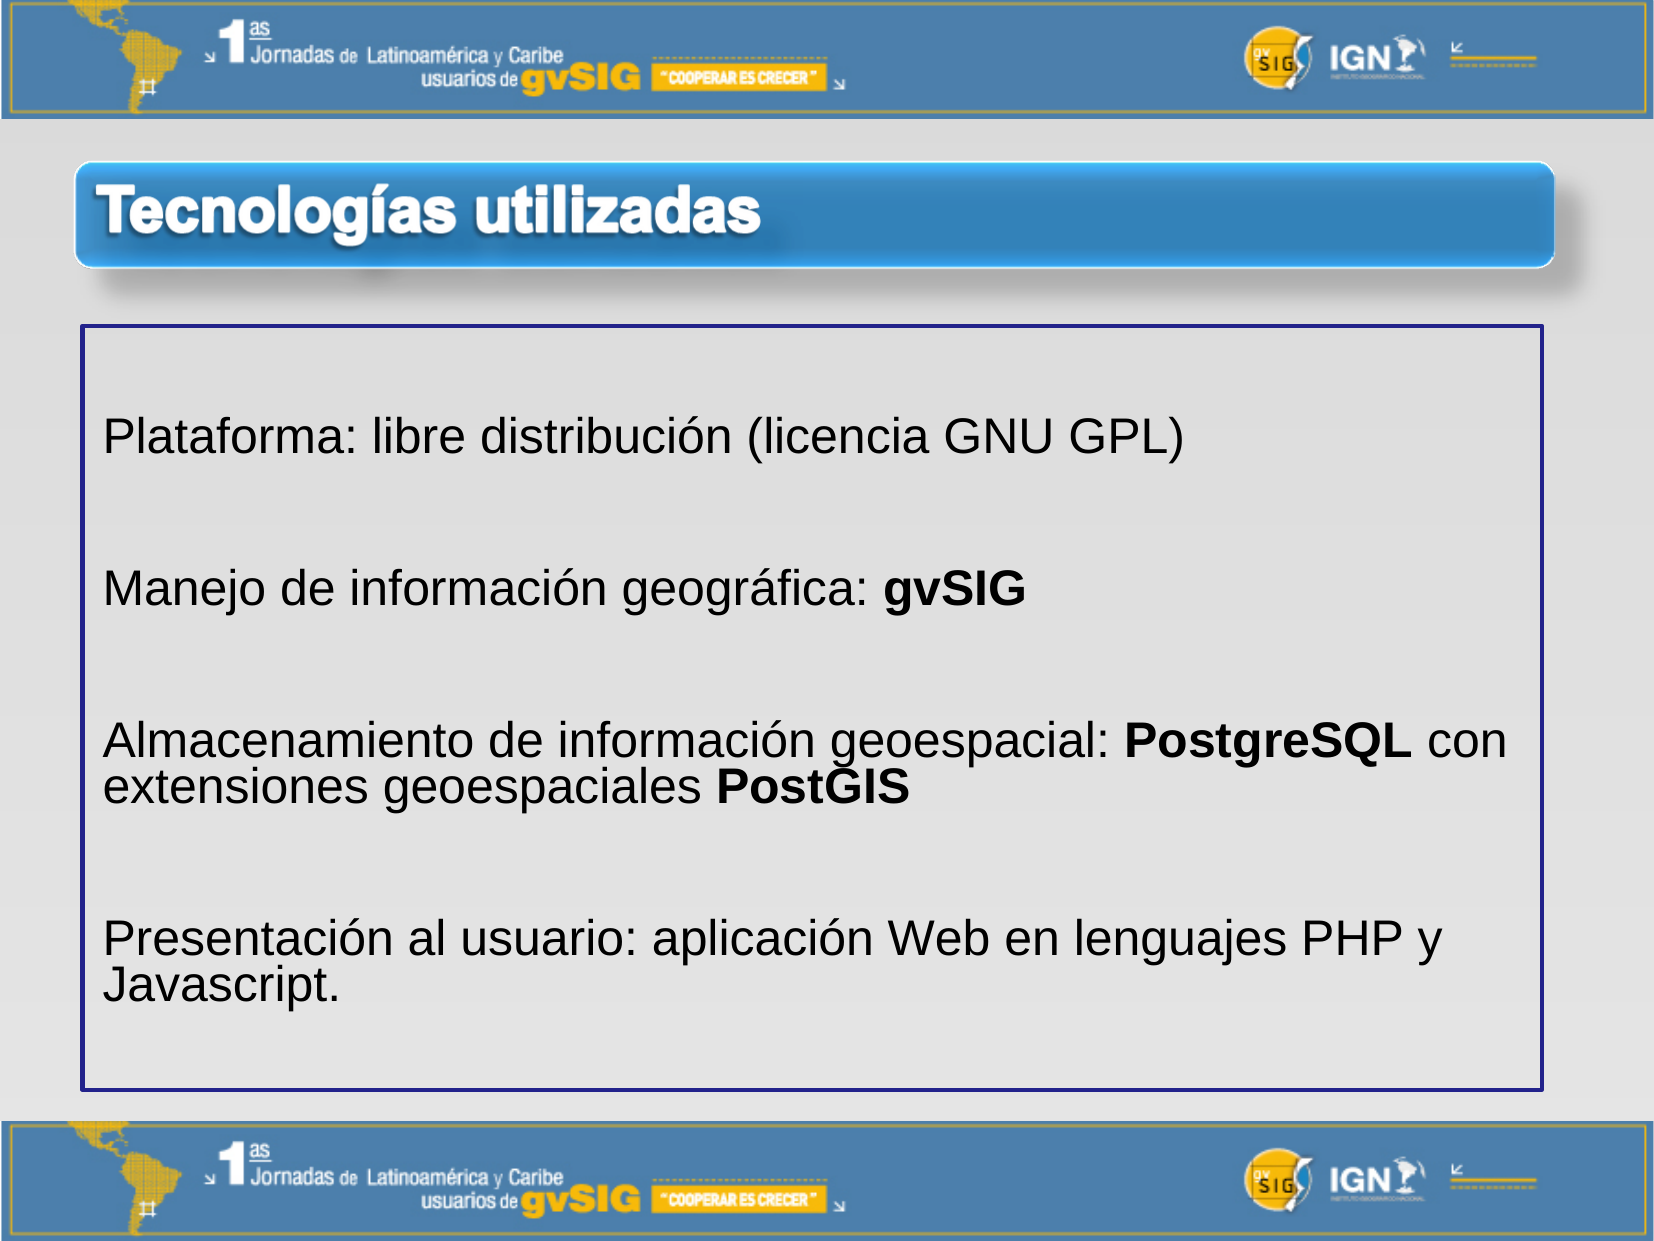

# Plataforma: libre distribución (licencia GNU GPL)
Manejo de información geográfica: gvSIG
Almacenamiento de información geoespacial: PostgreSQL con extensiones geoespaciales PostGIS
Presentación al usuario: aplicación Web en lenguajes PHP y Javascript.